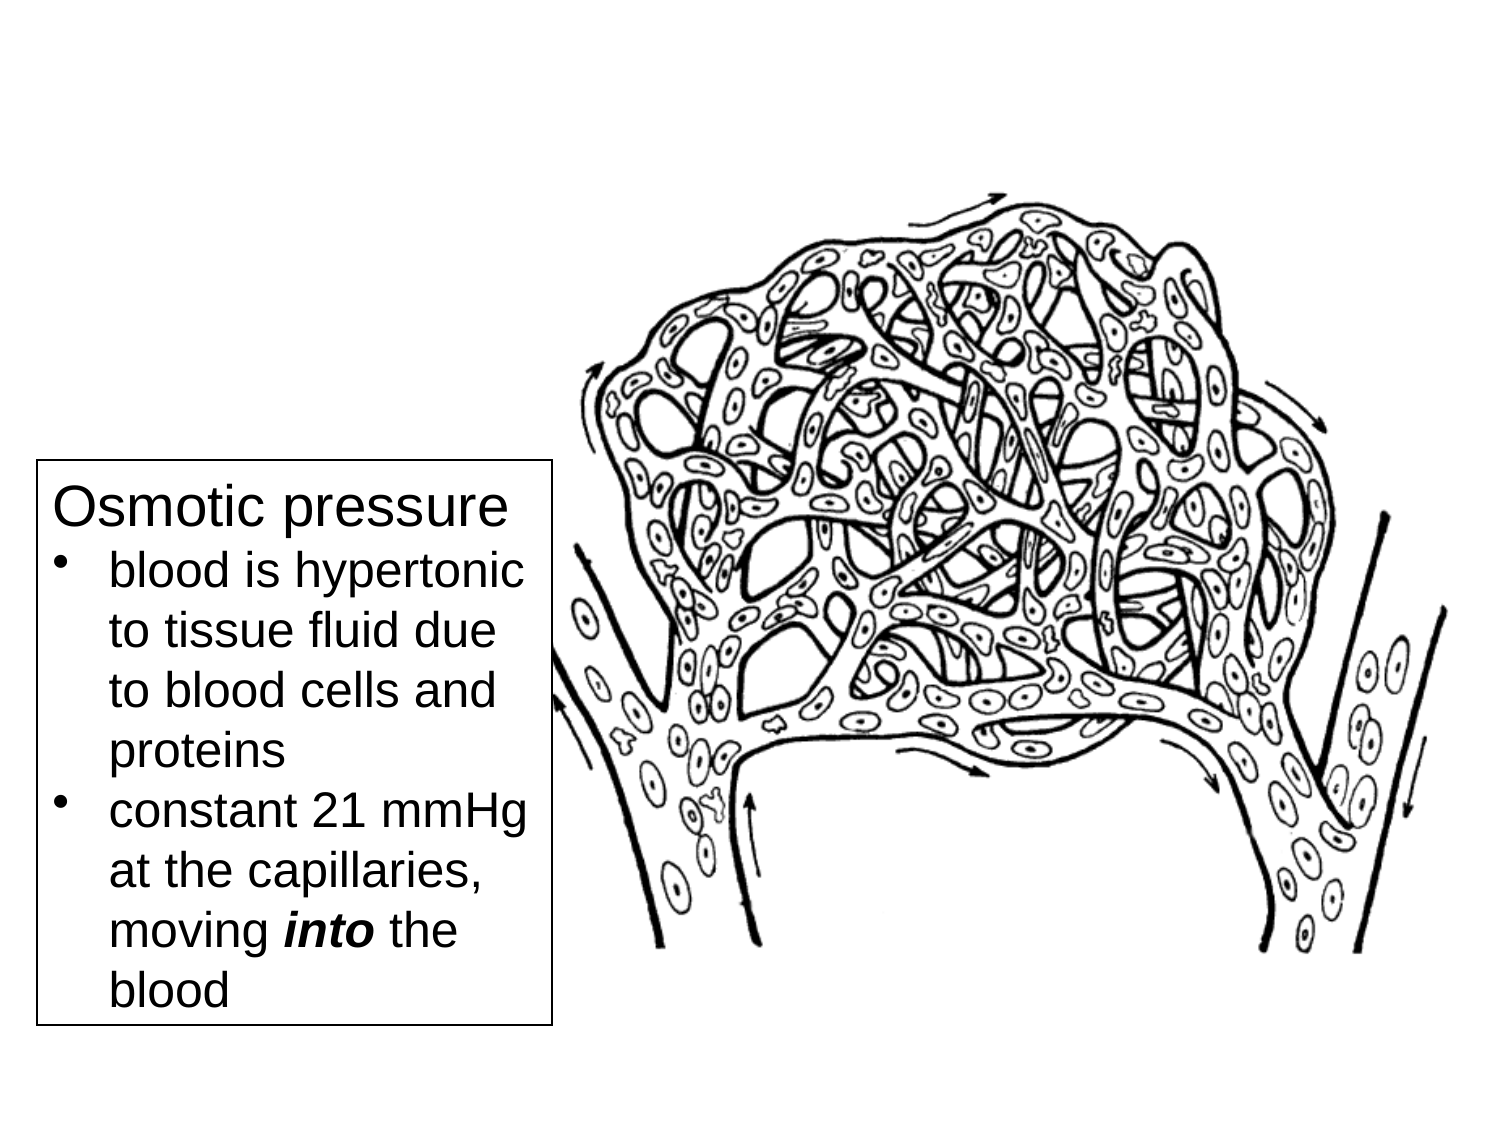

Osmotic pressure
blood is hypertonic to tissue fluid due to blood cells and proteins
constant 21 mmHg at the capillaries, moving into the blood